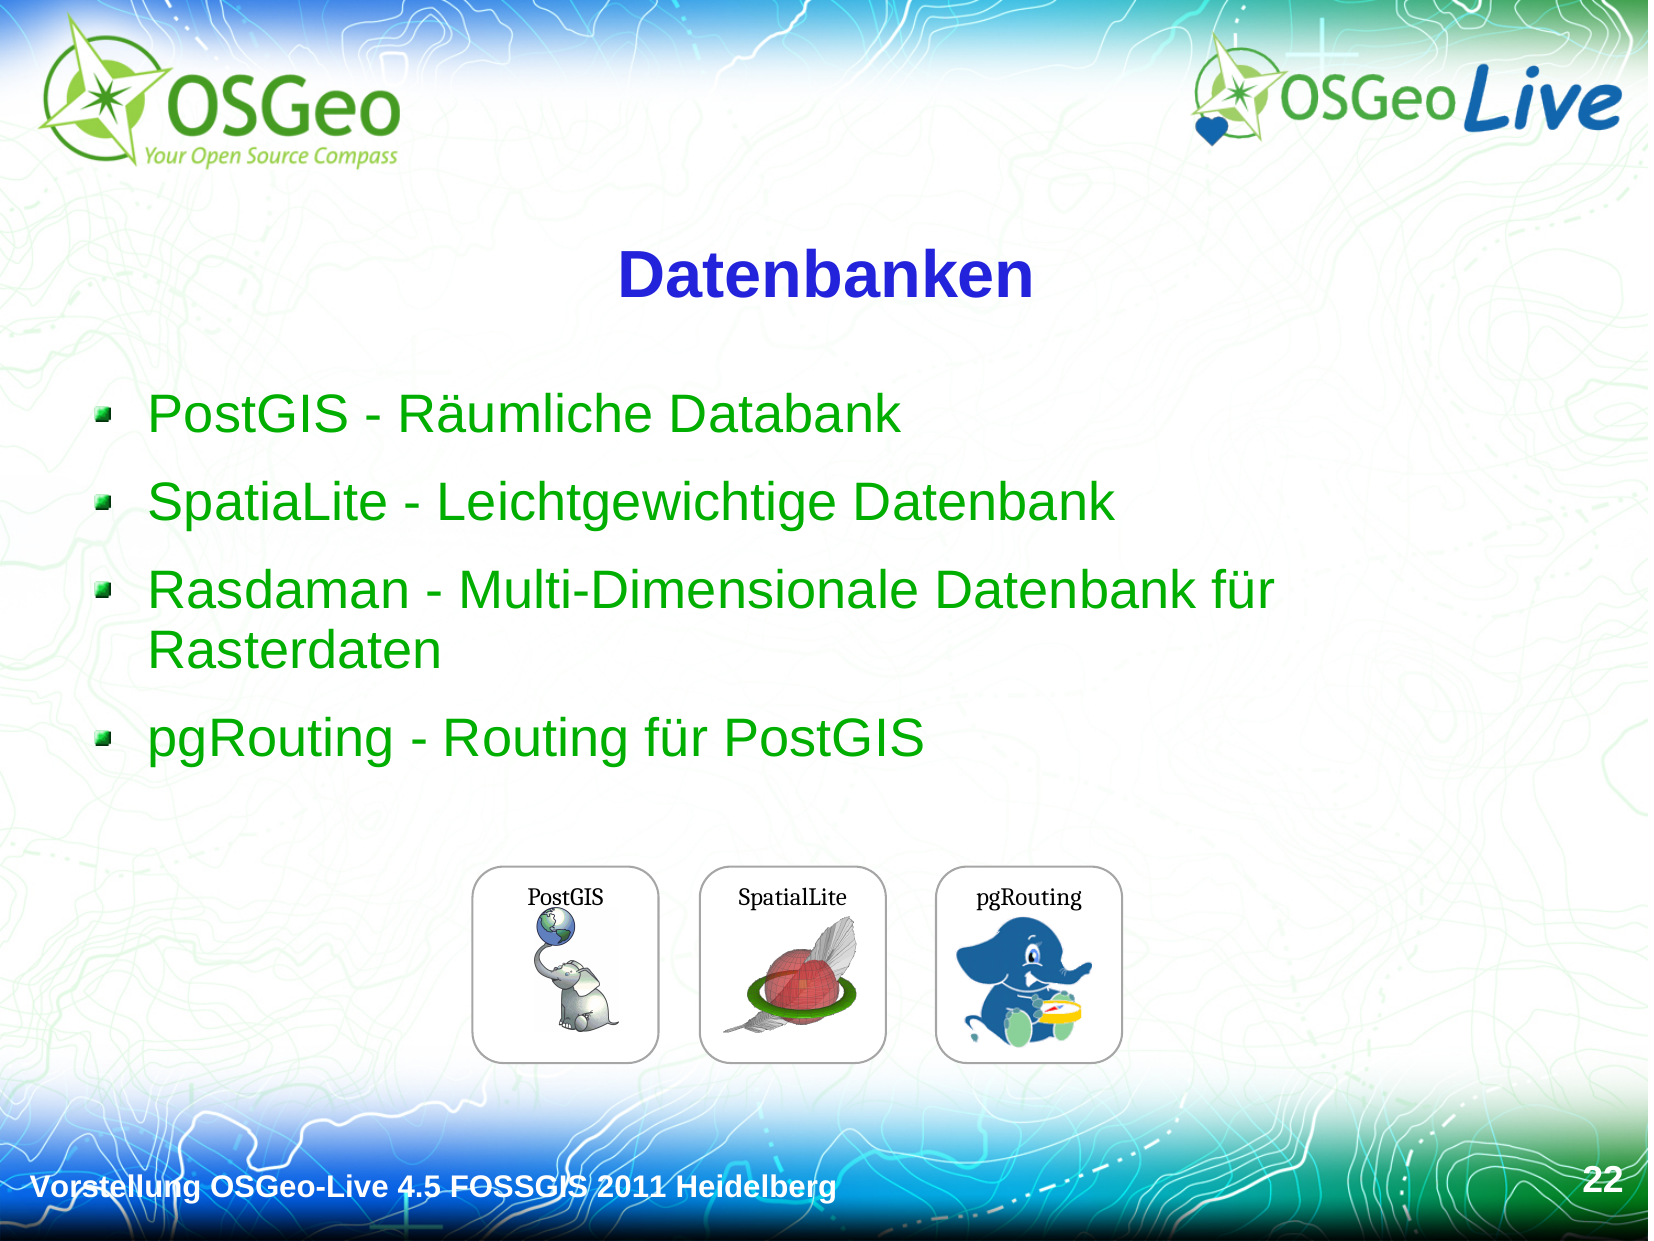

Datenbanken
# PostGIS - Räumliche Databank
SpatiaLite - Leichtgewichtige Datenbank
Rasdaman - Multi-Dimensionale Datenbank für Rasterdaten
pgRouting - Routing für PostGIS
PostGIS
SpatialLite
pgRouting